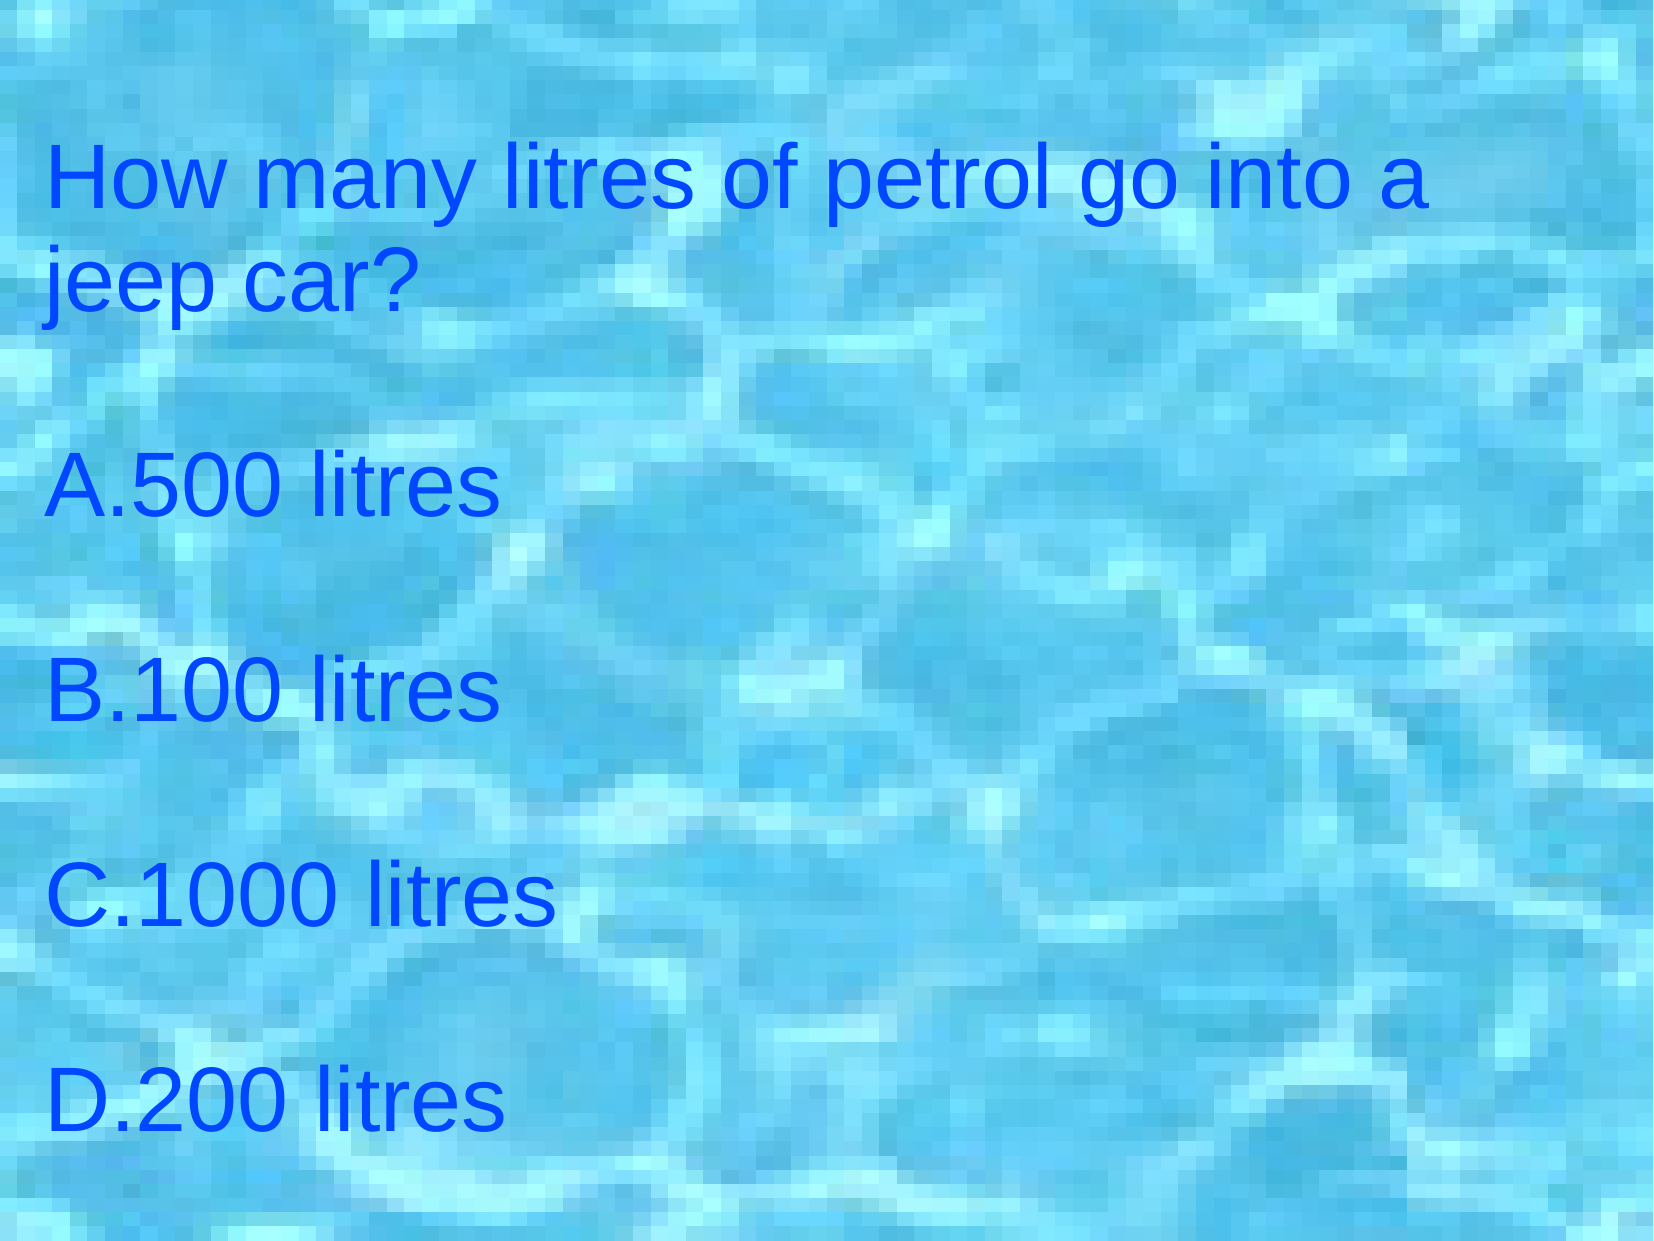

How many litres of petrol go into a jeep car?
A.500 litres
B.100 litres
C.1000 litres
D.200 litres